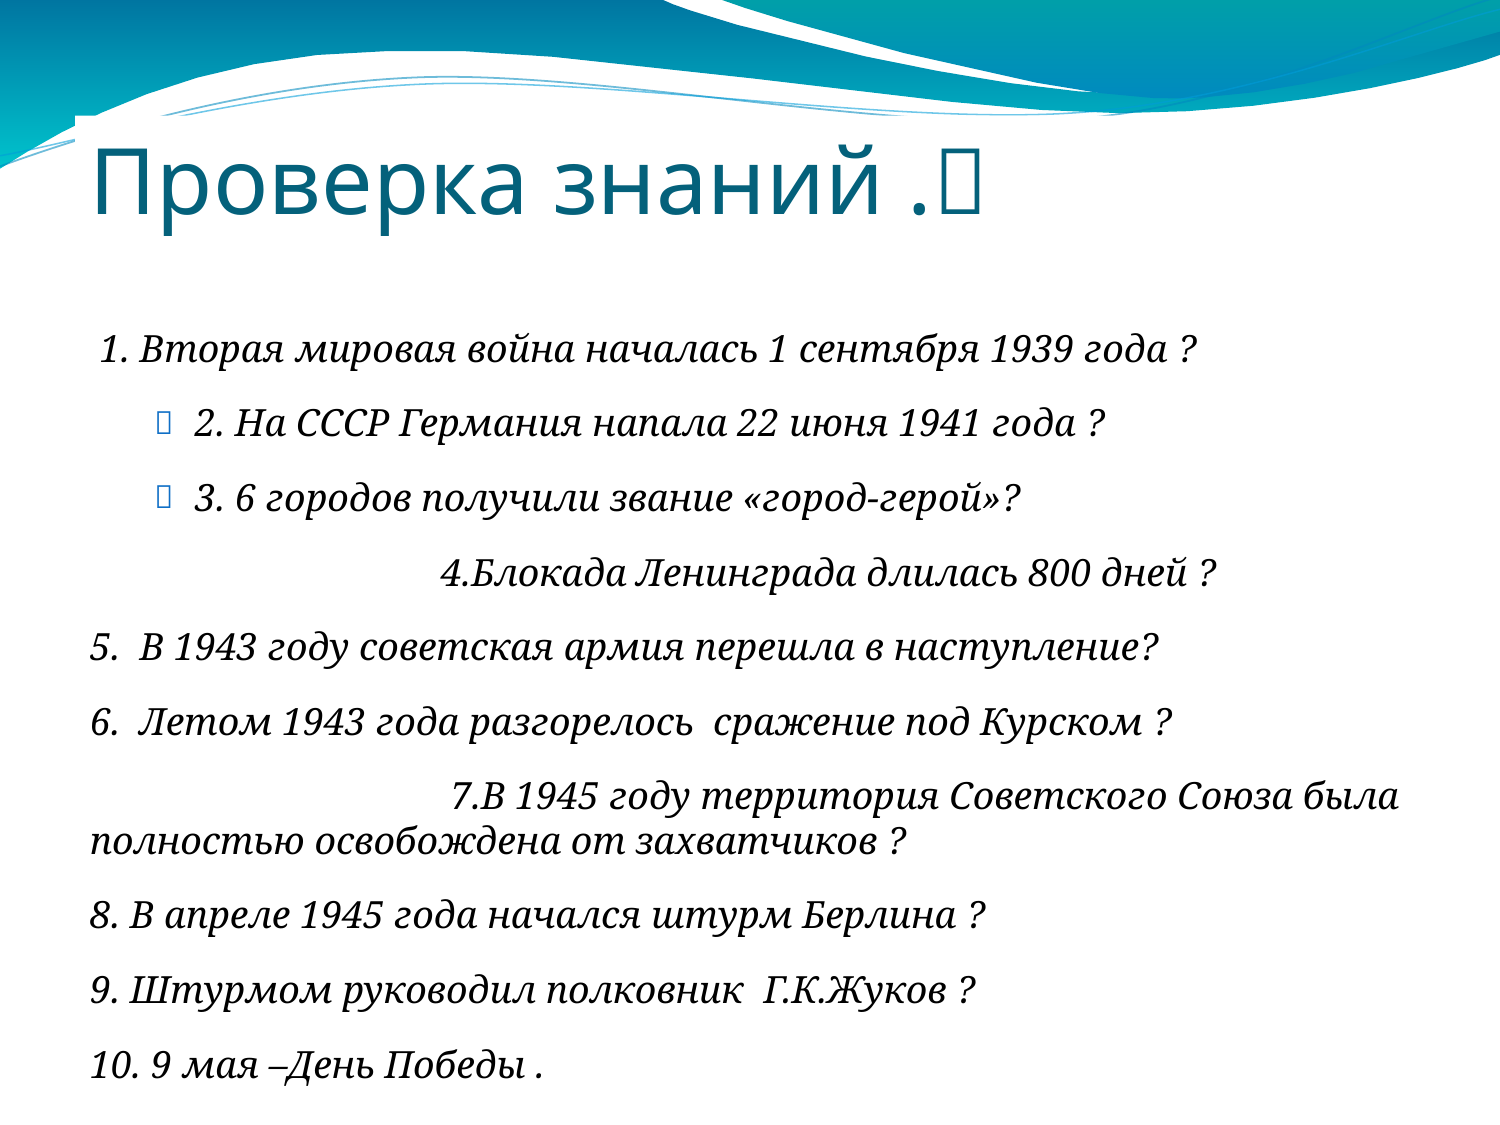

# Проверка знаний .
 1. Вторая мировая война началась 1 сентября 1939 года ?
2. На СССР Германия напала 22 июня 1941 года ?
3. 6 городов получили звание «город-герой»?
 4.Блокада Ленинграда длилась 800 дней ?
5. В 1943 году советская армия перешла в наступление?
6. Летом 1943 года разгорелось сражение под Курском ?
 7.В 1945 году территория Советского Союза была полностью освобождена от захватчиков ?
8. В апреле 1945 года начался штурм Берлина ?
9. Штурмом руководил полковник Г.К.Жуков ?
10. 9 мая –День Победы .
 11. Свыше 27 миллионов человек потеряла наша страна в этой войне ?